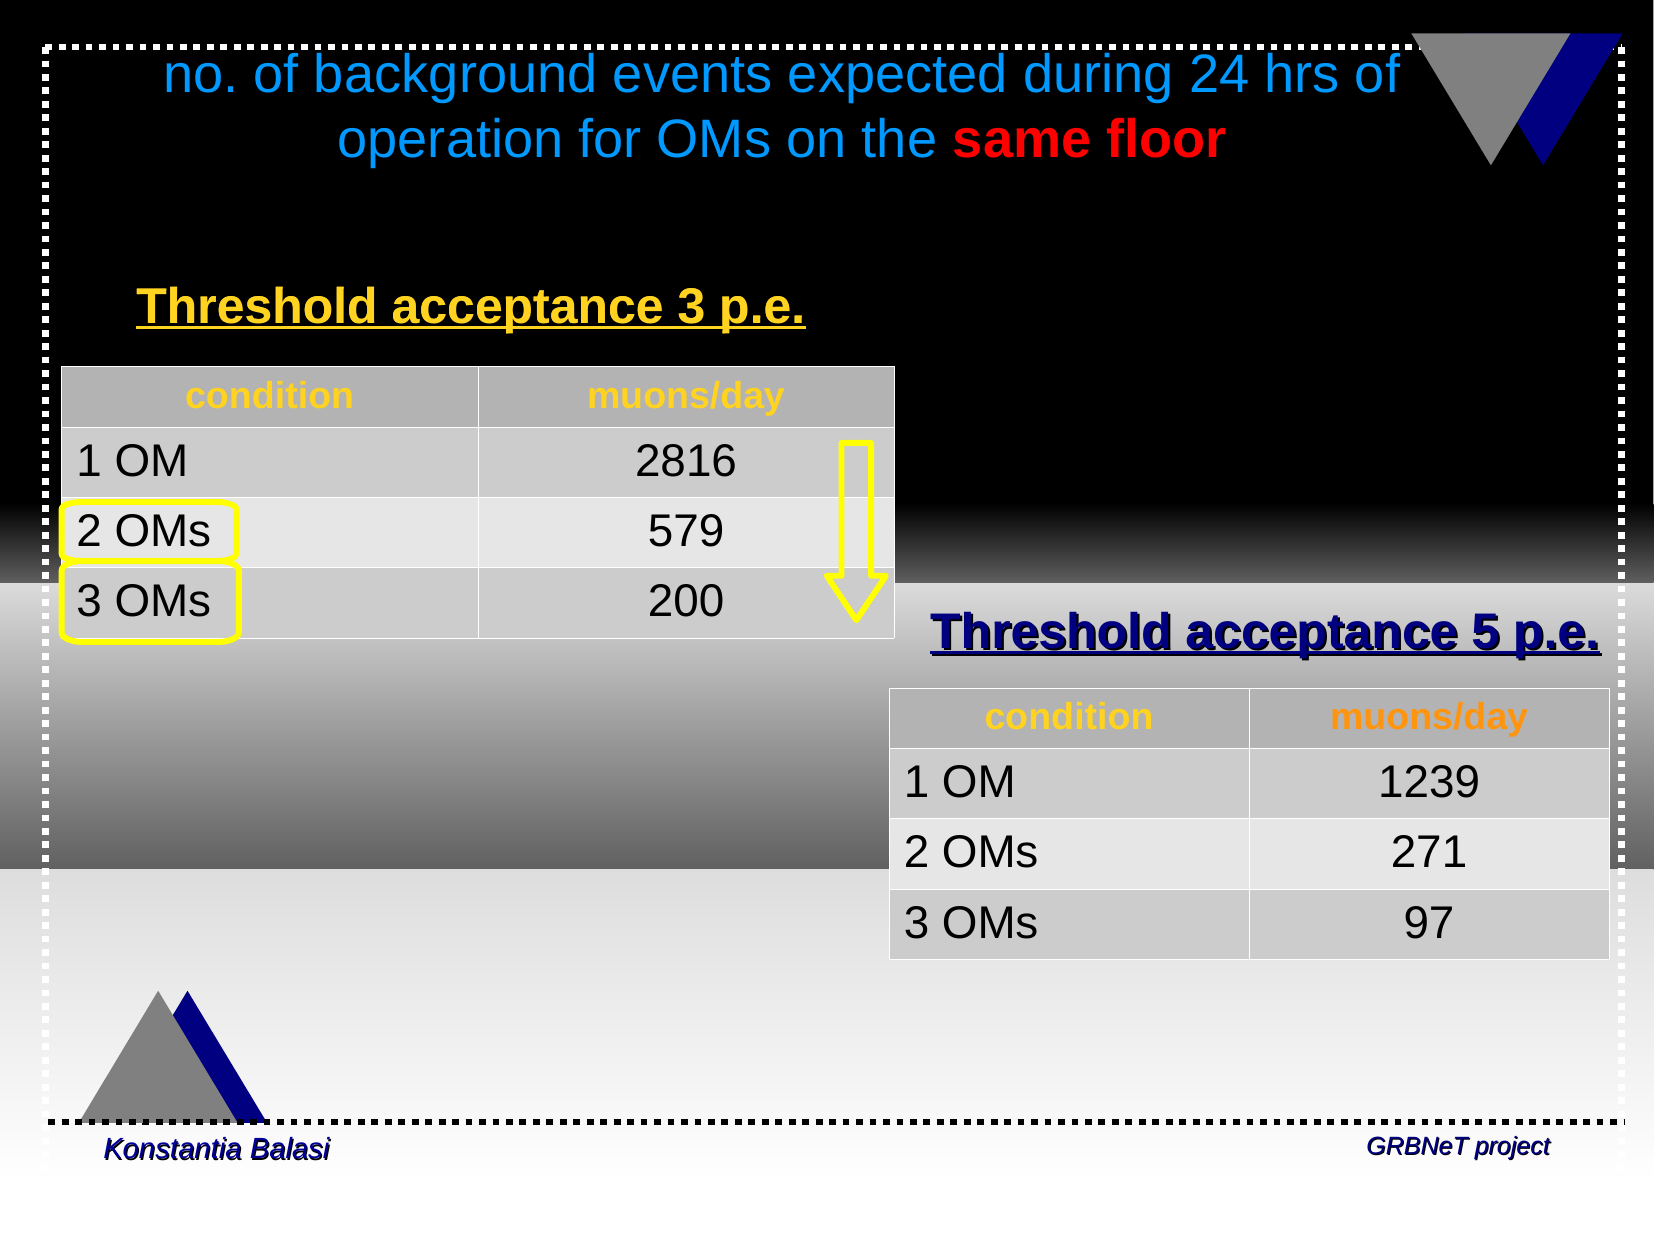

no. of background events expected during 24 hrs of operation for OMs on the same floor
#
Threshold acceptance 3 p.e.
Threshold acceptance 3 p.e.
| condition | muons/day |
| --- | --- |
| 1 OM | 2816 |
| 2 OMs | 579 |
| 3 OMs | 200 |
Threshold acceptance 5 p.e.
| condition | muons/day |
| --- | --- |
| 1 OM | 1239 |
| 2 OMs | 271 |
| 3 OMs | 97 |
GRBNeT project
Konstantia Balasi